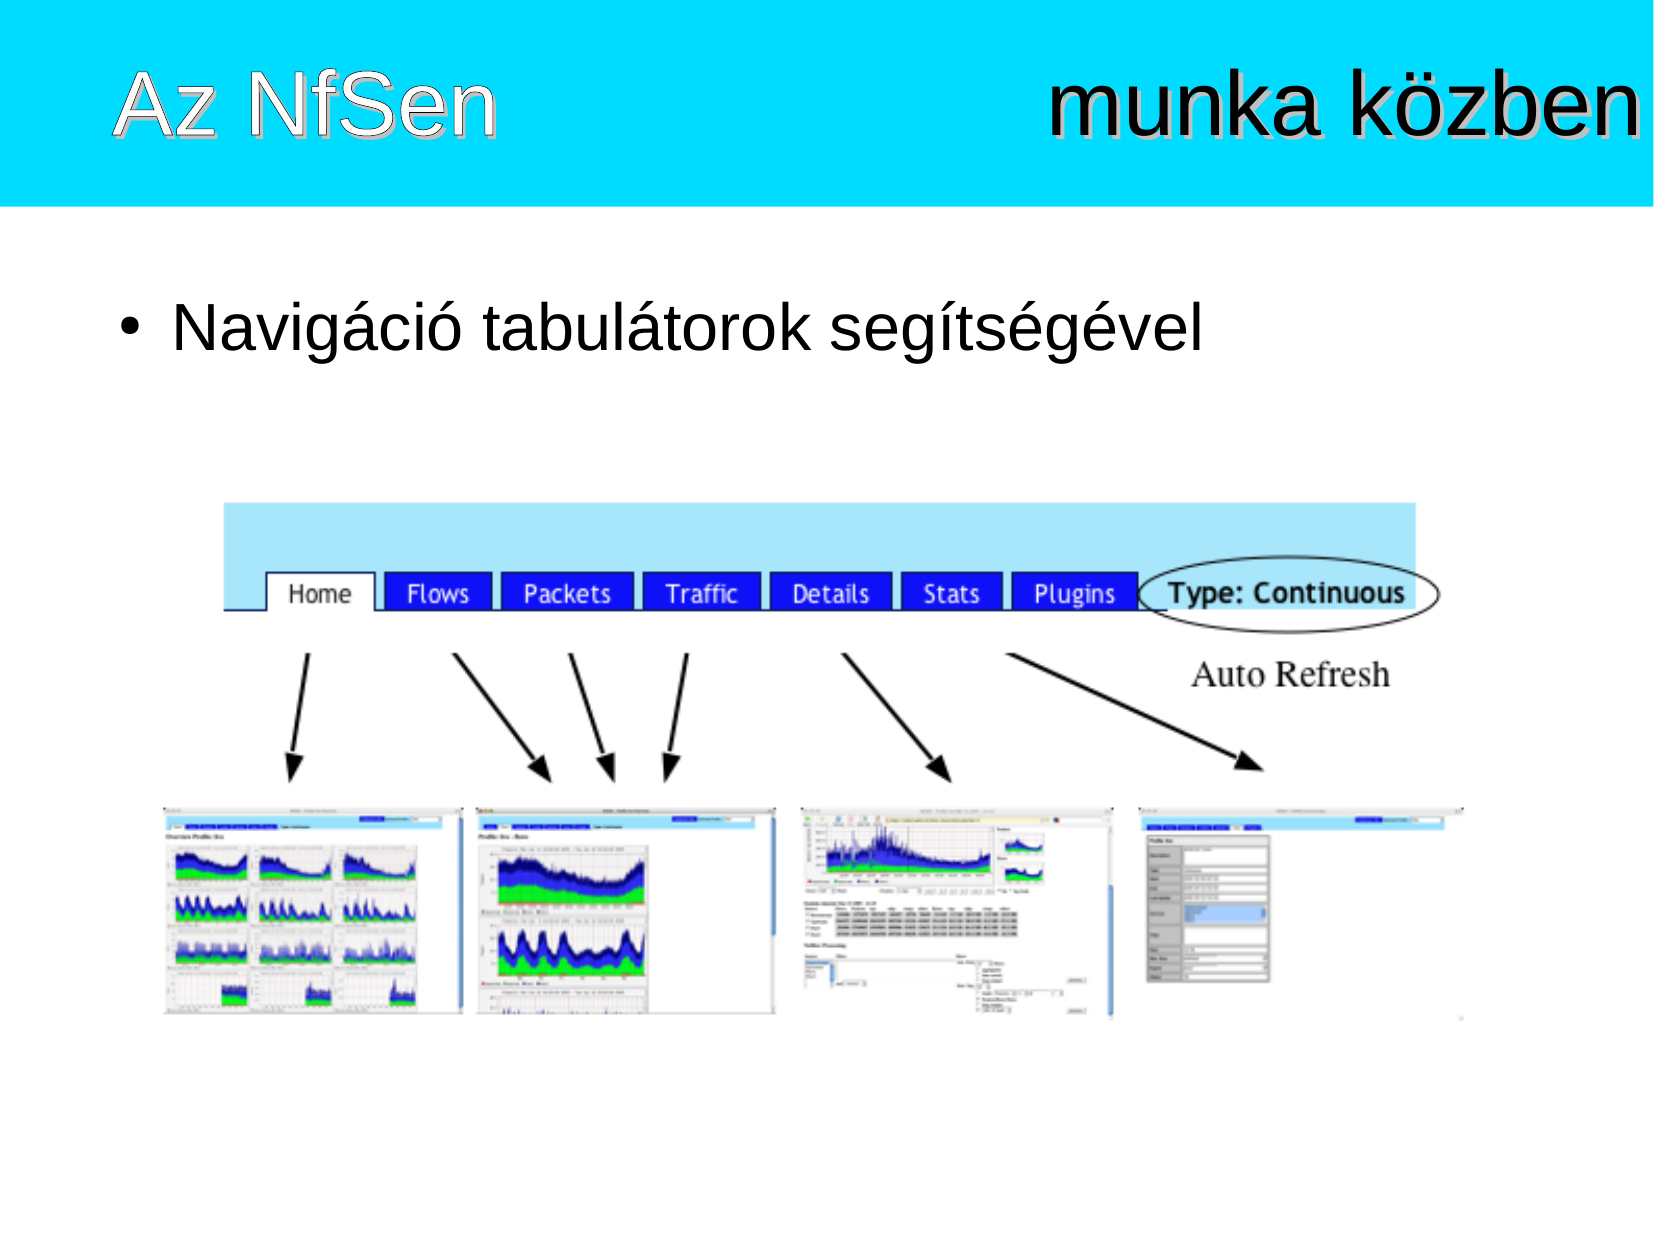

Az NfSen	munka közben
# Navigáció tabulátorok segítségével